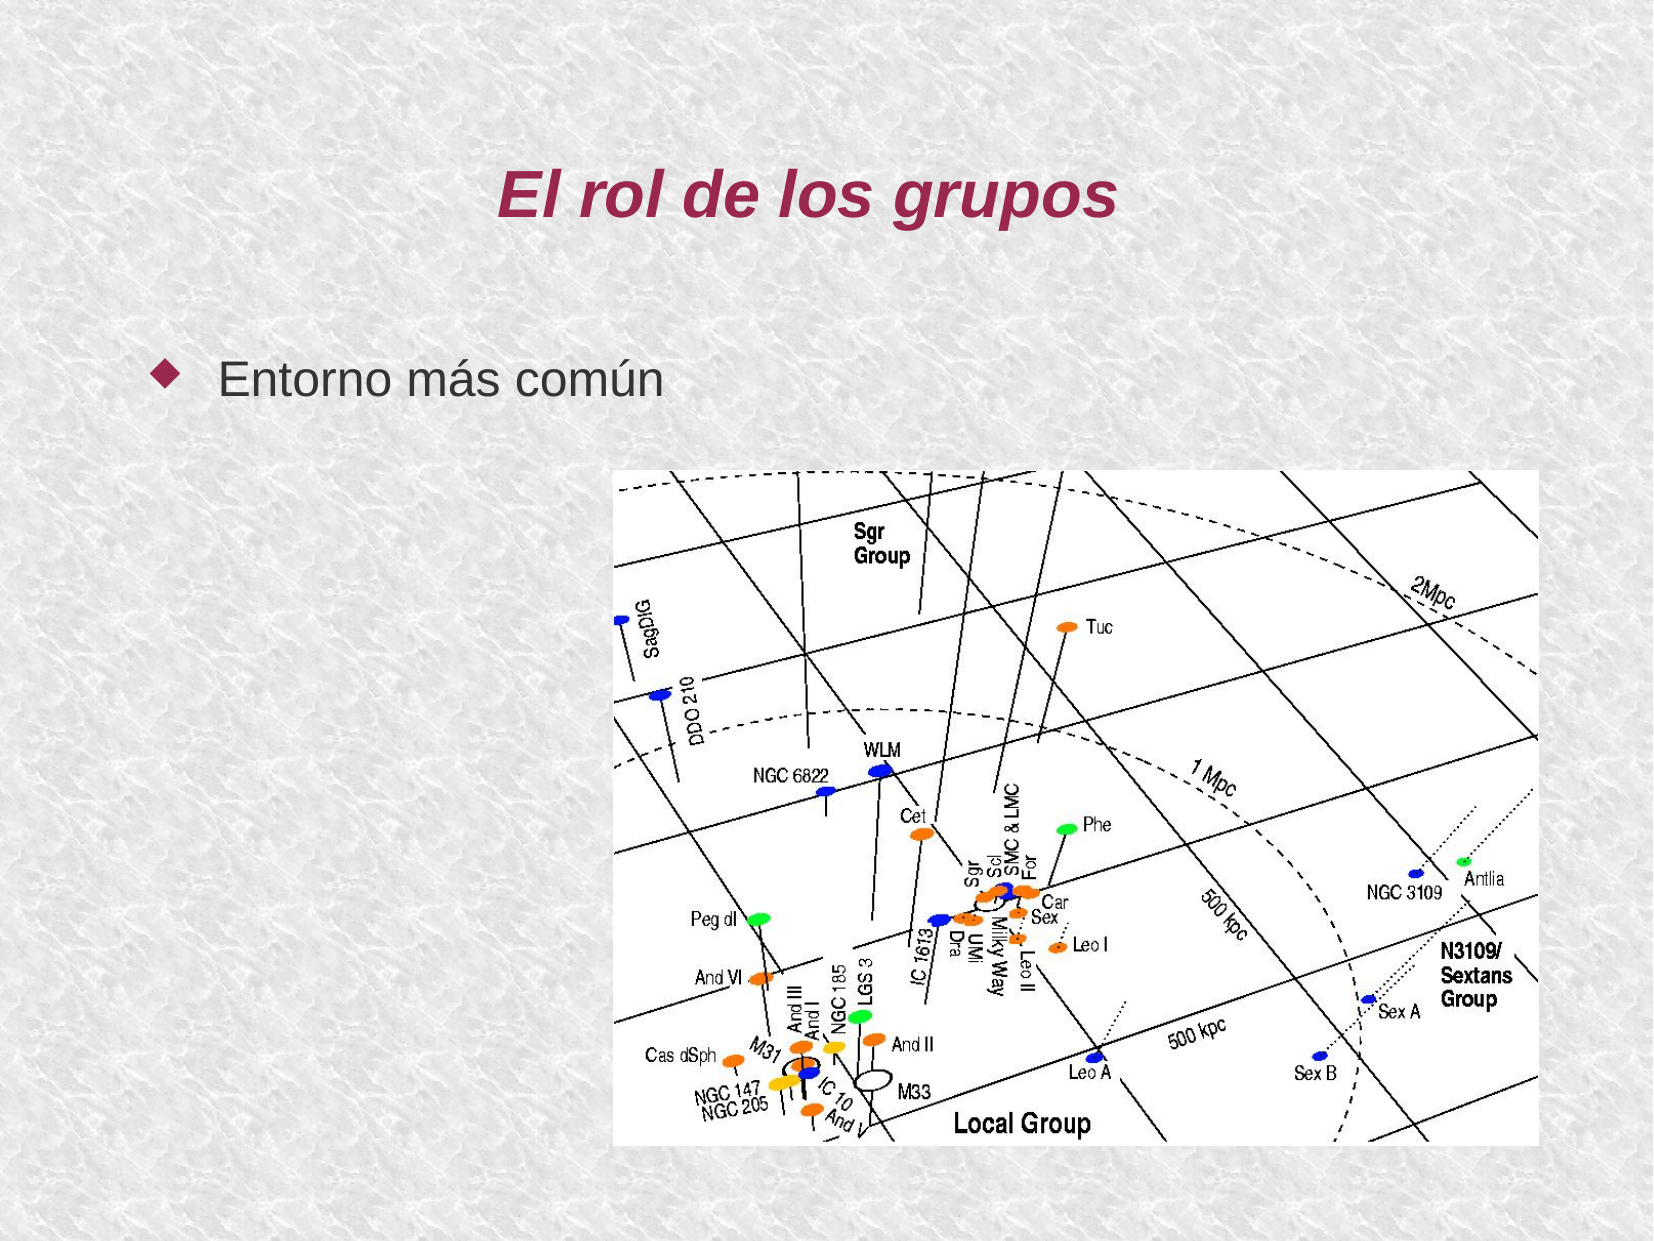

# El rol de los grupos
Entorno más común